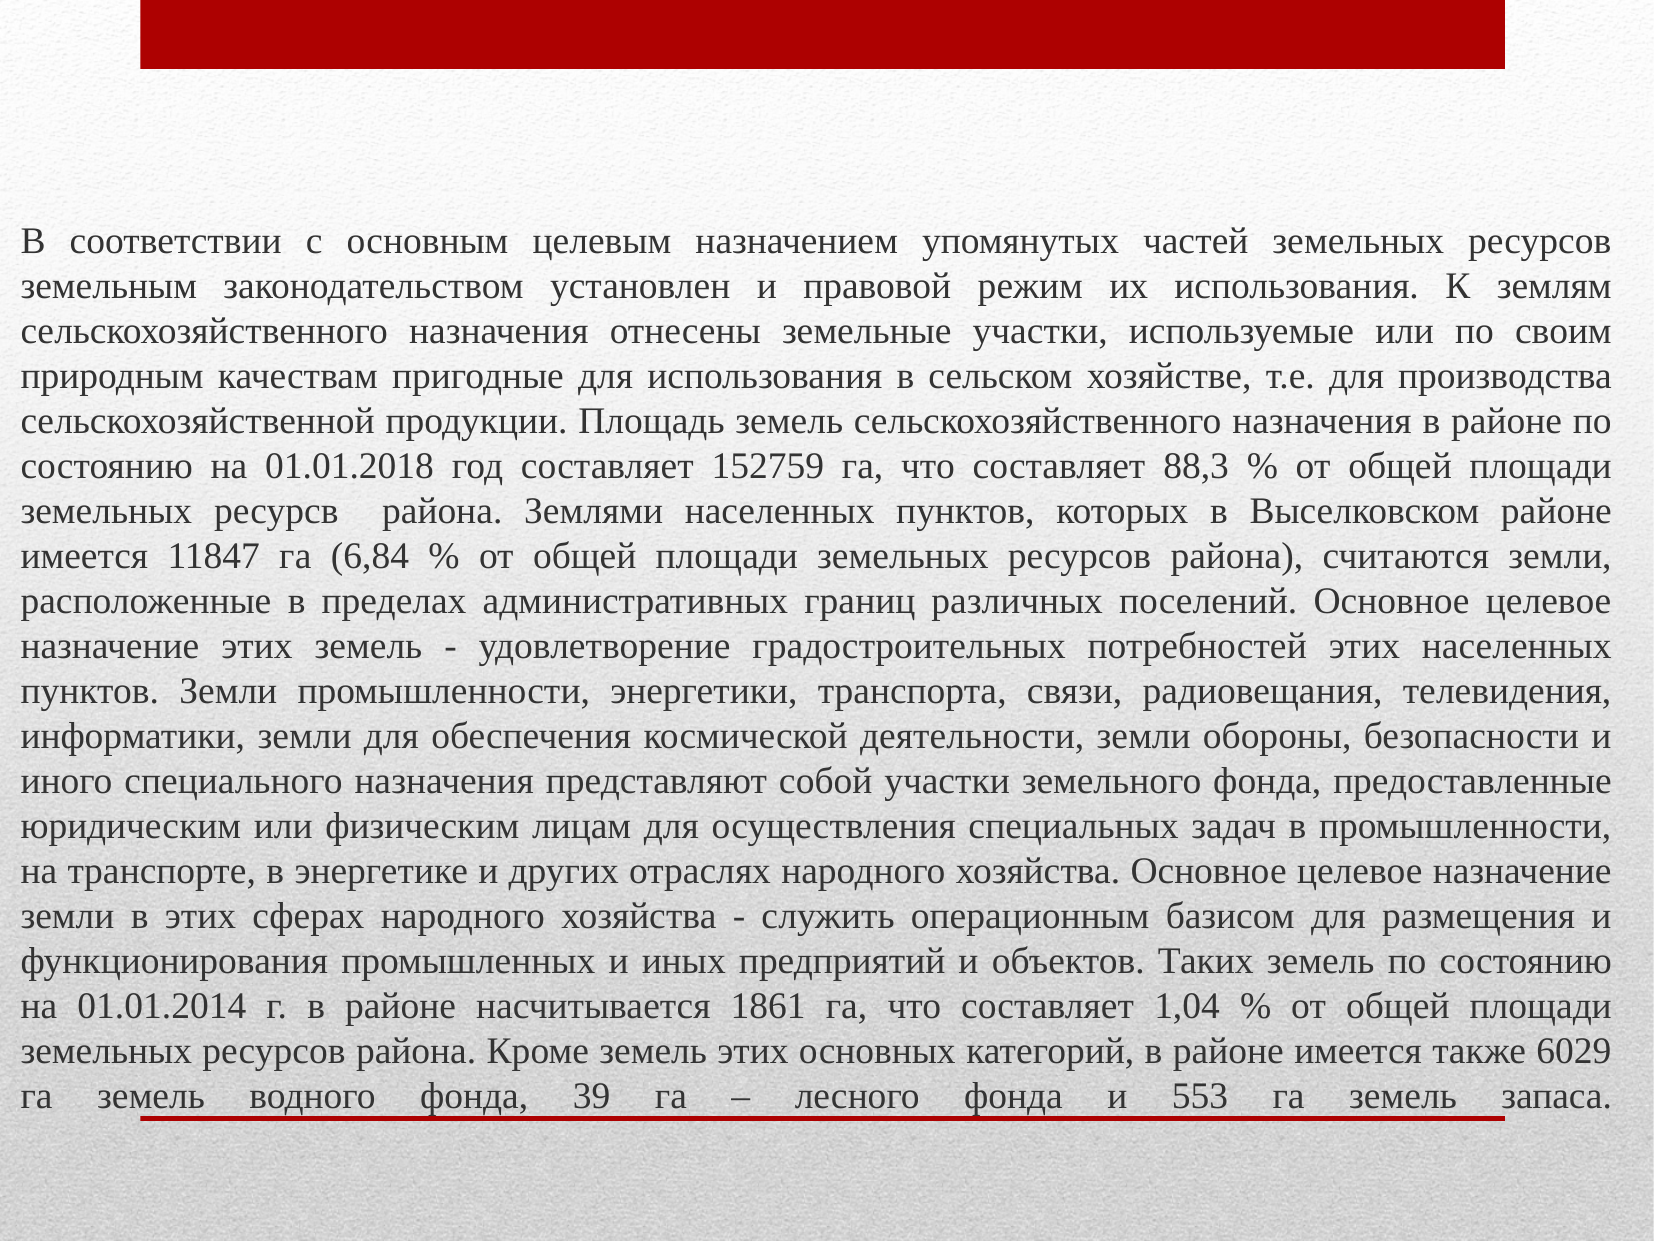

# В соответствии с основным целевым назначением упомянутых частей земельных ресурсов земельным законодательством установлен и правовой режим их использования. К землям сельскохозяйственного назначения отнесены земельные участки, используемые или по своим природным качествам пригодные для использования в сельском хозяйстве, т.е. для производства сельскохозяйственной продукции. Площадь земель сельскохозяйственного назначения в районе по состоянию на 01.01.2018 год составляет 152759 га, что составляет 88,3 % от общей площади земельных ресурсв района. Землями населенных пунктов, которых в Выселковском районе имеется 11847 га (6,84 % от общей площади земельных ресурсов района), считаются земли, расположенные в пределах административных границ различных поселений. Основное целевое назначение этих земель - удовлетворение градостроительных потребностей этих населенных пунктов. Земли промышленности, энергетики, транспорта, связи, радиовещания, телевидения, информатики, земли для обеспечения космической деятельности, земли обороны, безопасности и иного специального назначения представляют собой участки земельного фонда, предоставленные юридическим или физическим лицам для осуществления специальных задач в промышленности, на транспорте, в энергетике и других отраслях народного хозяйства. Основное целевое назначение земли в этих сферах народного хозяйства - служить операционным базисом для размещения и функционирования промышленных и иных предприятий и объектов. Таких земель по состоянию на 01.01.2014 г. в районе насчитывается 1861 га, что составляет 1,04 % от общей площади земельных ресурсов района. Кроме земель этих основных категорий, в районе имеется также 6029 га земель водного фонда, 39 га – лесного фонда и 553 га земель запаса.